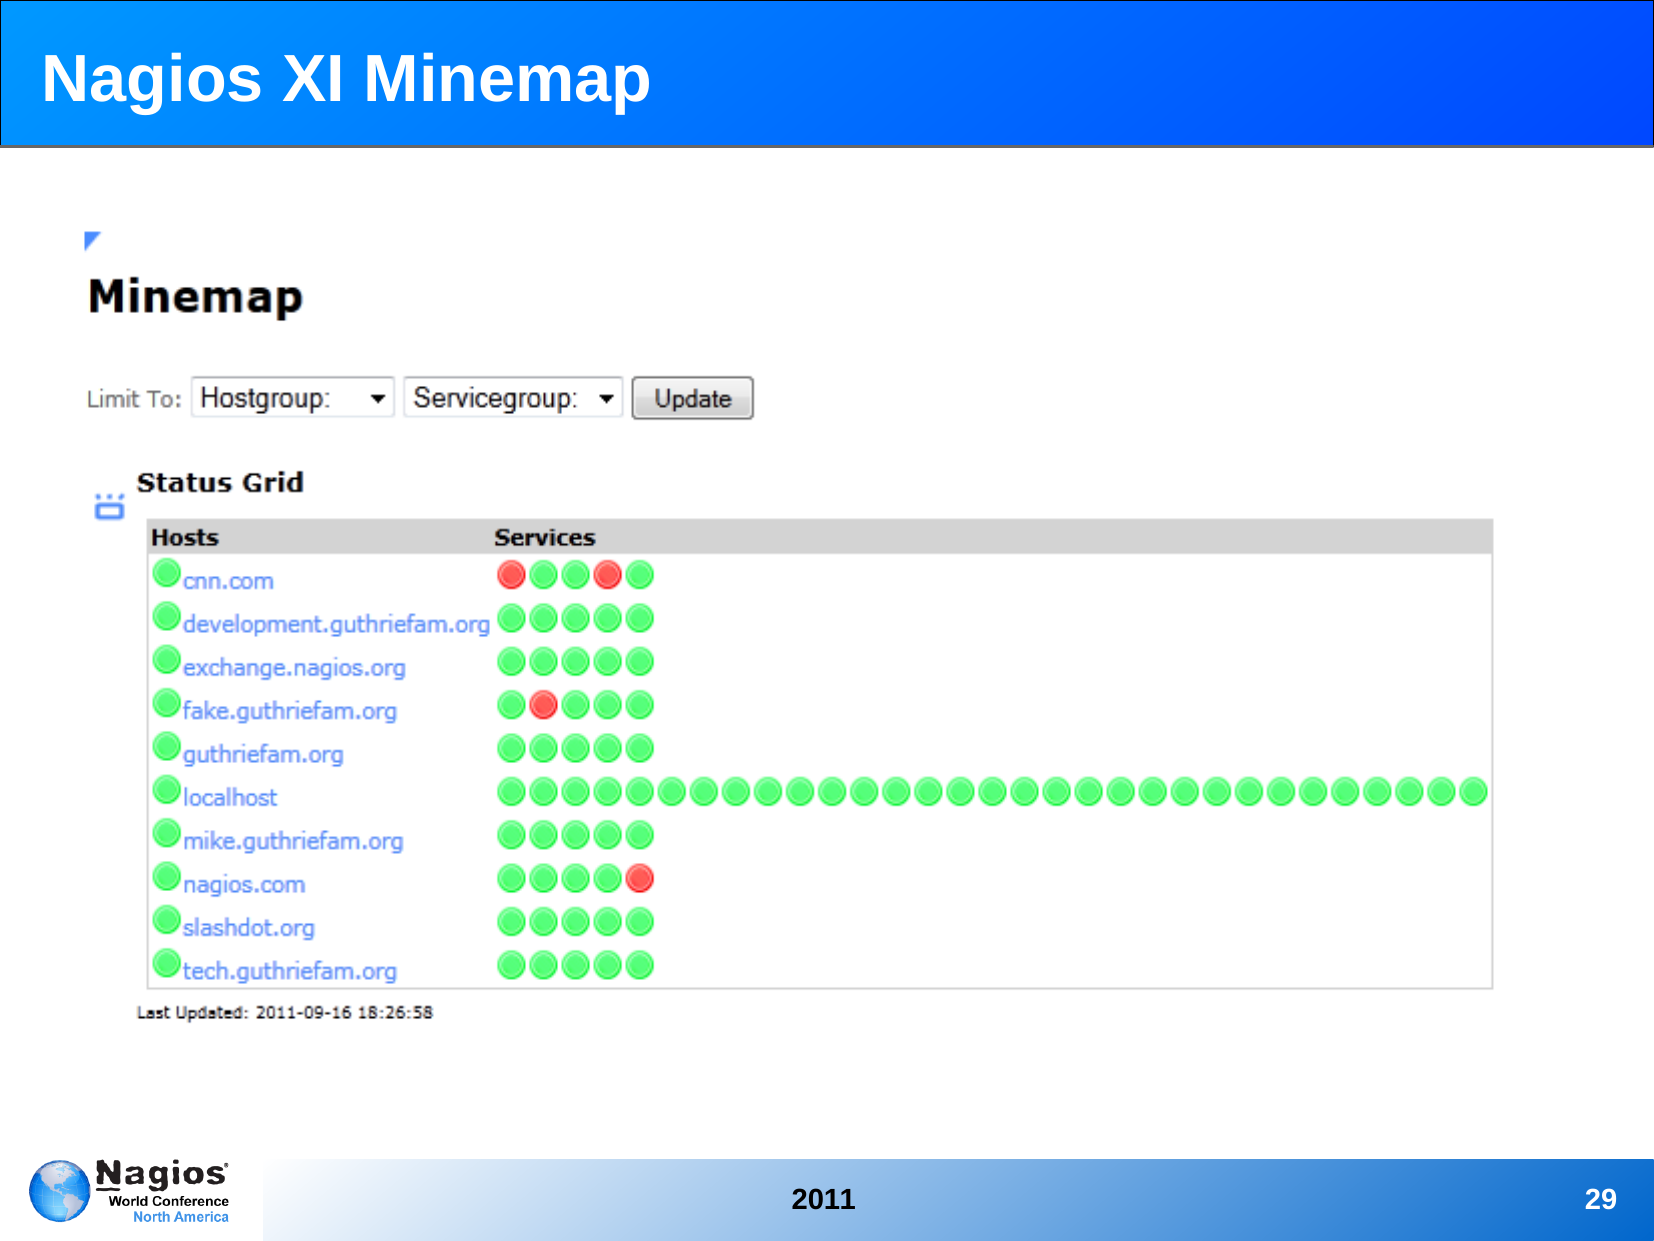

# Nagios XI Minemap
Minemap
2011
29